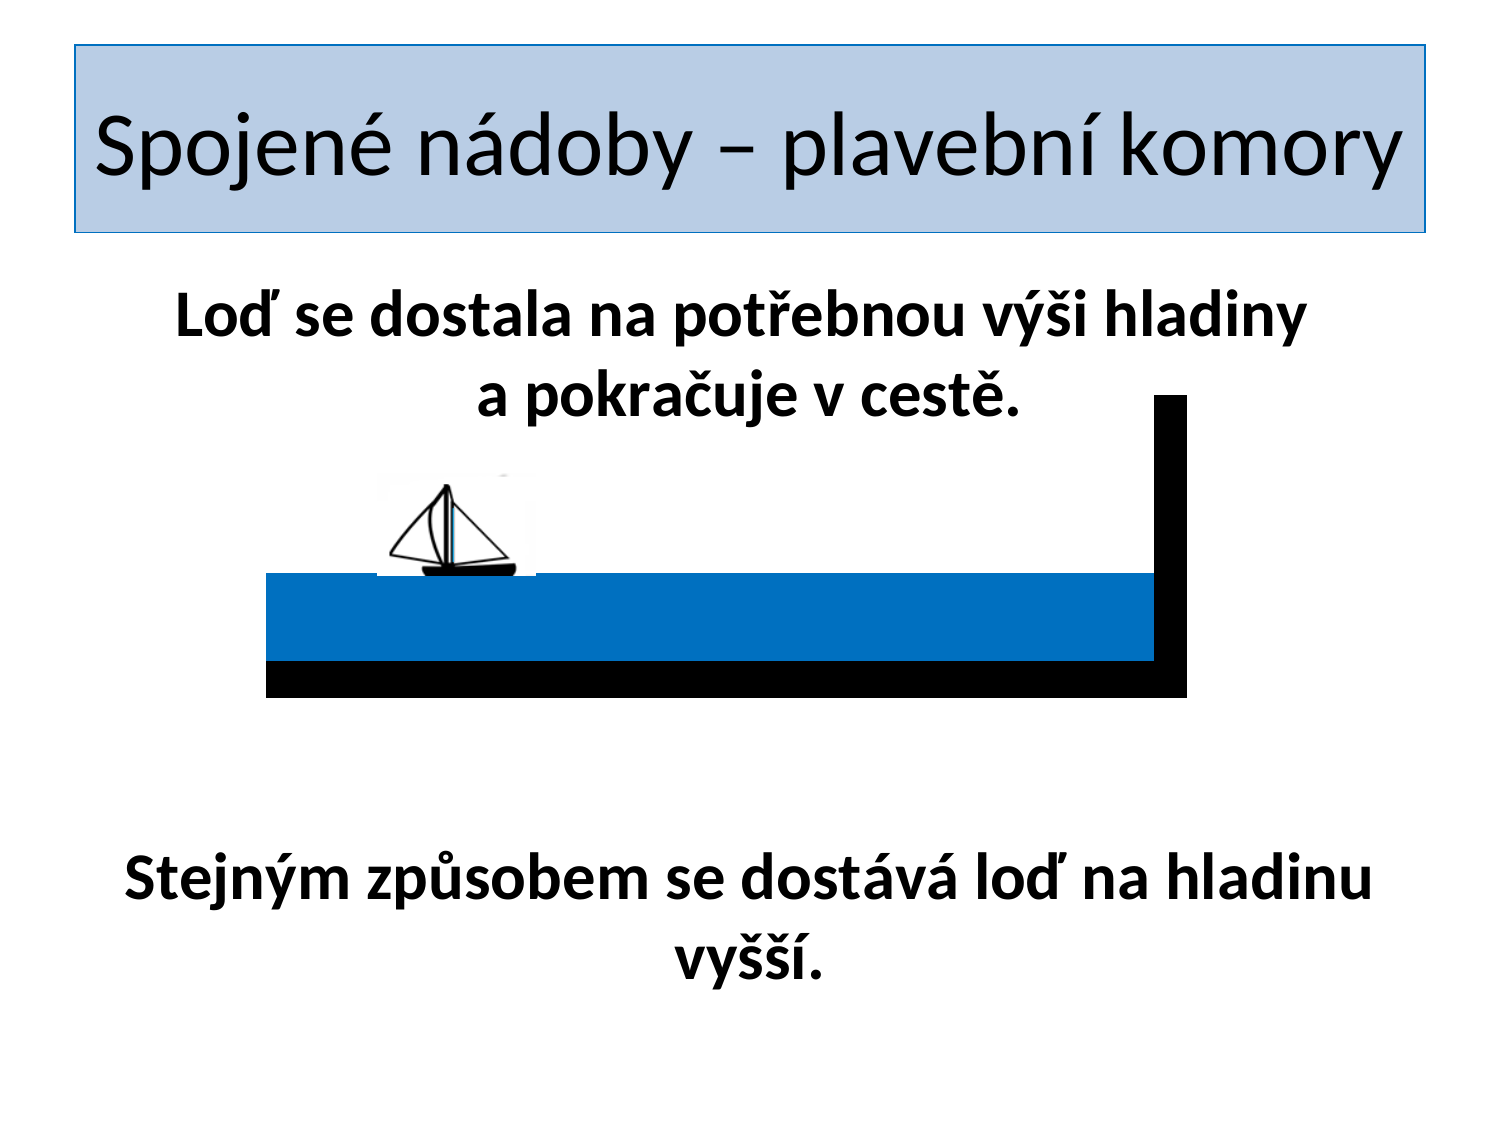

# Spojené nádoby – plavební komory
Loď se dostala na potřebnou výši hladiny
a pokračuje v cestě.
Stejným způsobem se dostává loď na hladinu vyšší.